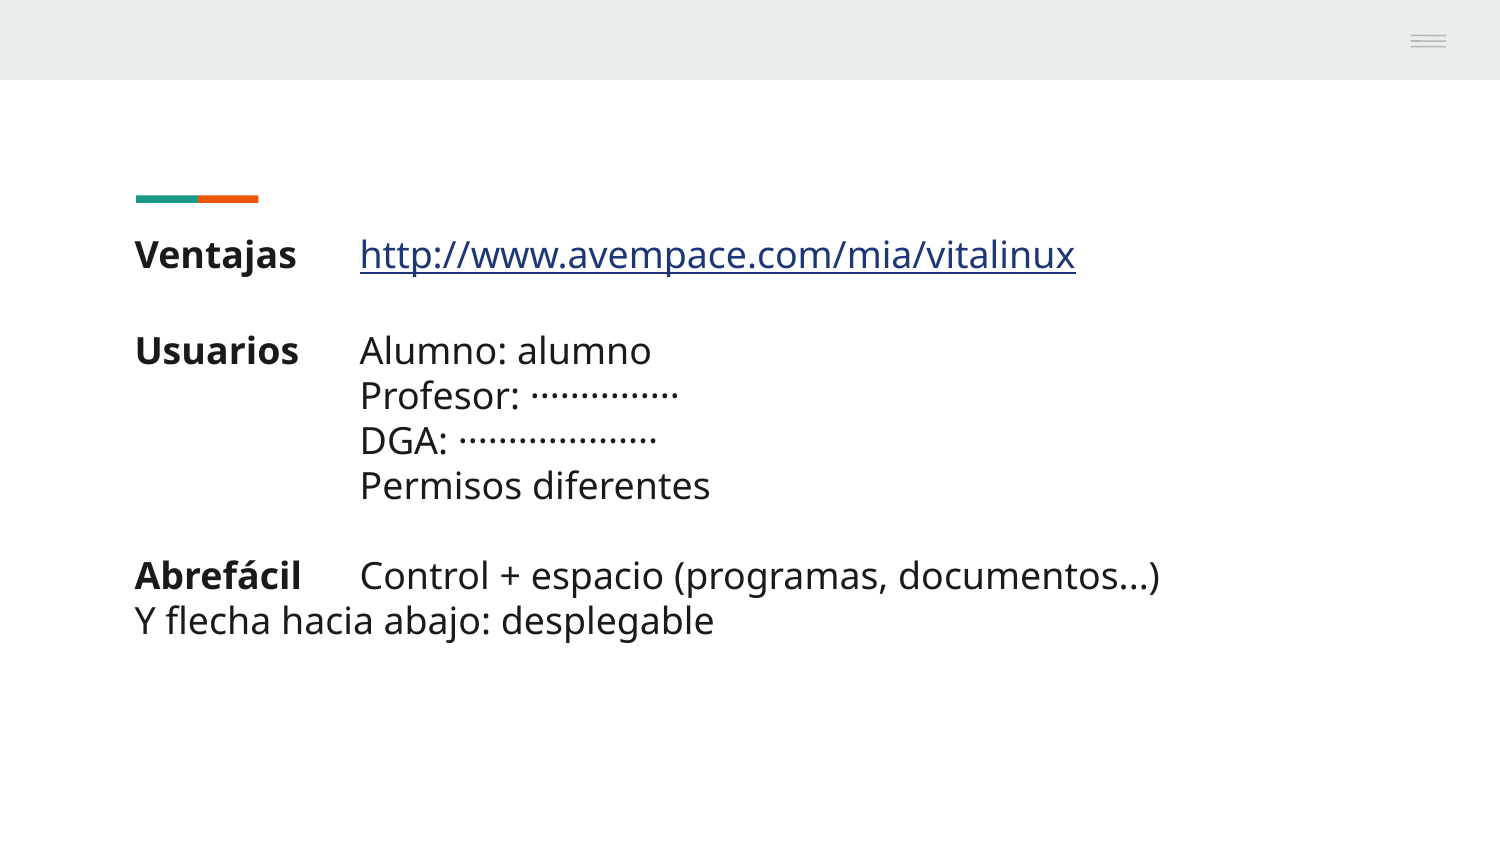

# Ventajas	http://www.avempace.com/mia/vitalinux Usuarios 	Alumno: alumno Profesor: ··············· DGA: ···················· Permisos diferentes Abrefácil 	Control + espacio (programas, documentos...) Y flecha hacia abajo: desplegable